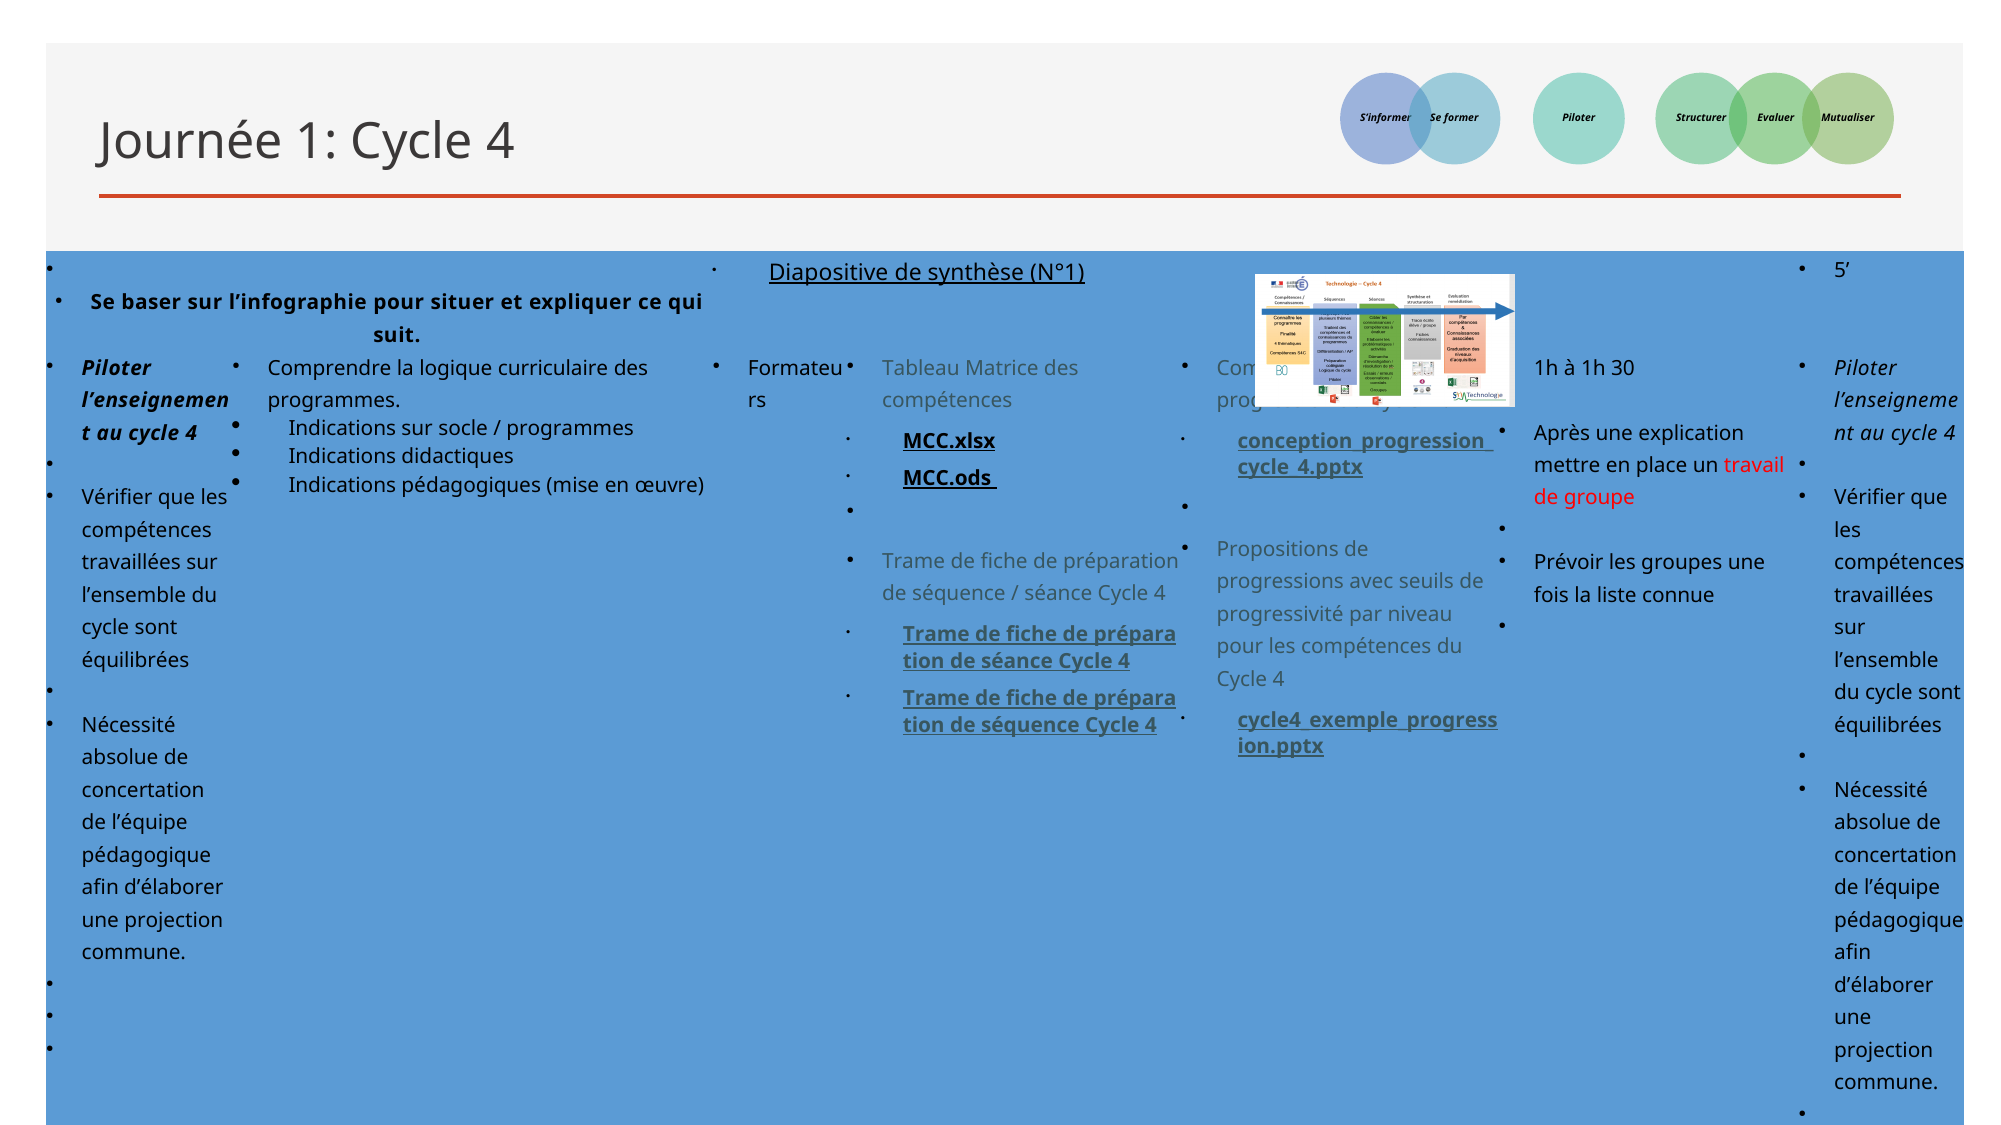

# Journée 1: Cycle 4
Se former
Piloter
Structurer
 Evaluer
Mutualiser
S’informer
| Se baser sur l’infographie pour situer et expliquer ce qui suit. | | Diapositive de synthèse (N°1) | | | | 5’ |
| --- | --- | --- | --- | --- | --- | --- |
| Piloter l’enseignement au cycle 4   Vérifier que les compétences travaillées sur l’ensemble du cycle sont équilibrées   Nécessité absolue de concertation de l’équipe pédagogique afin d’élaborer une projection commune. | Comprendre la logique curriculaire des programmes. Indications sur socle / programmes Indications didactiques Indications pédagogiques (mise en œuvre) | Formateurs | Tableau Matrice des compétences MCC.xlsx MCC.ods    Trame de fiche de préparation de séquence / séance Cycle 4 Trame de fiche de préparation de séance Cycle 4 Trame de fiche de préparation de séquence Cycle 4 | Comment concevoir une progression au Cycle 4 ? conception\_progression\_cycle\_4.pptx   Propositions de progressions avec seuils de progressivité par niveau pour les compétences du Cycle 4 cycle4\_exemple\_progression.pptx | 1h à 1h 30   Après une explication mettre en place un travail de groupe   Prévoir les groupes une fois la liste connue | Piloter l’enseignement au cycle 4   Vérifier que les compétences travaillées sur l’ensemble du cycle sont équilibrées   Nécessité absolue de concertation de l’équipe pédagogique afin d’élaborer une projection commune. |